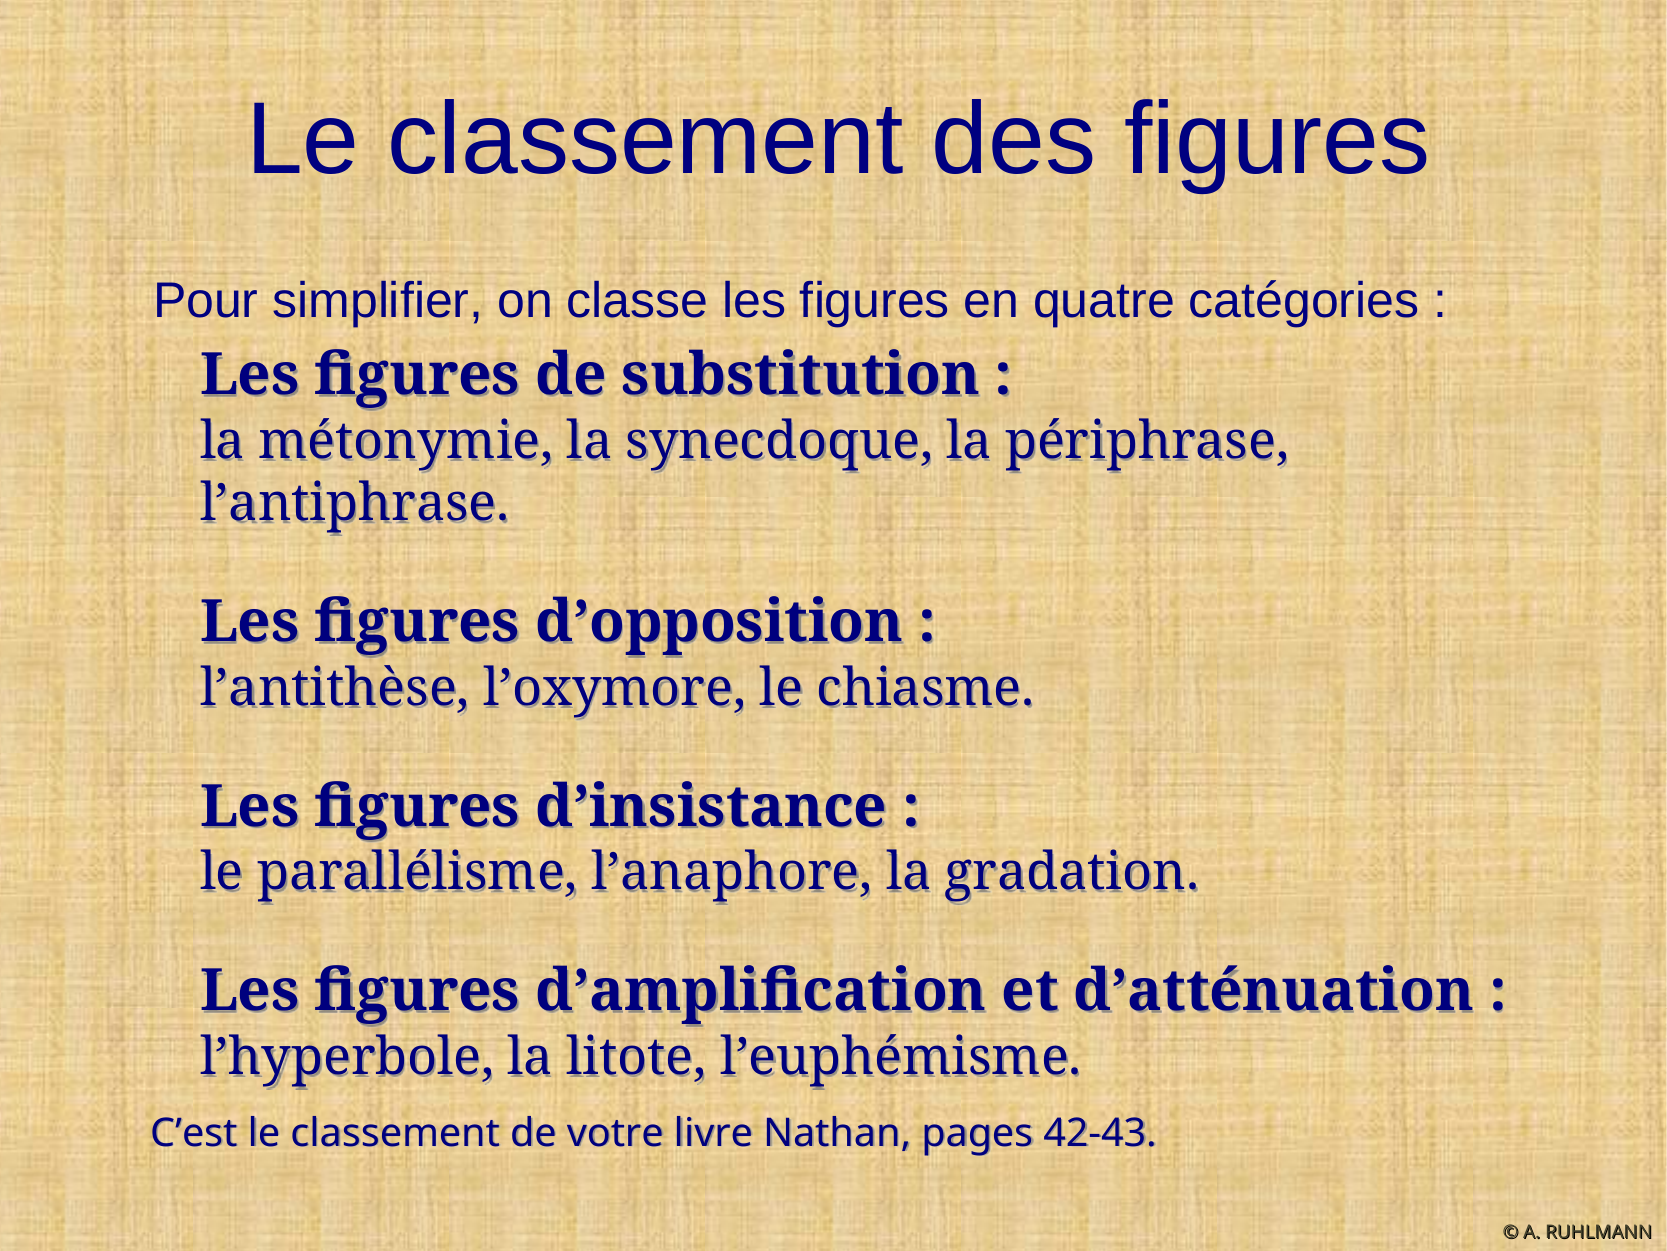

# Le classement des figures
Pour simplifier, on classe les figures en quatre catégories :
Les figures de substitution :
la métonymie, la synecdoque, la périphrase, l’antiphrase.
Les figures d’opposition :
l’antithèse, l’oxymore, le chiasme.
Les figures d’insistance :
le parallélisme, l’anaphore, la gradation.
Les figures d’amplification et d’atténuation :
l’hyperbole, la litote, l’euphémisme.
C’est le classement de votre livre Nathan, pages 42-43.
© A. RUHLMANN